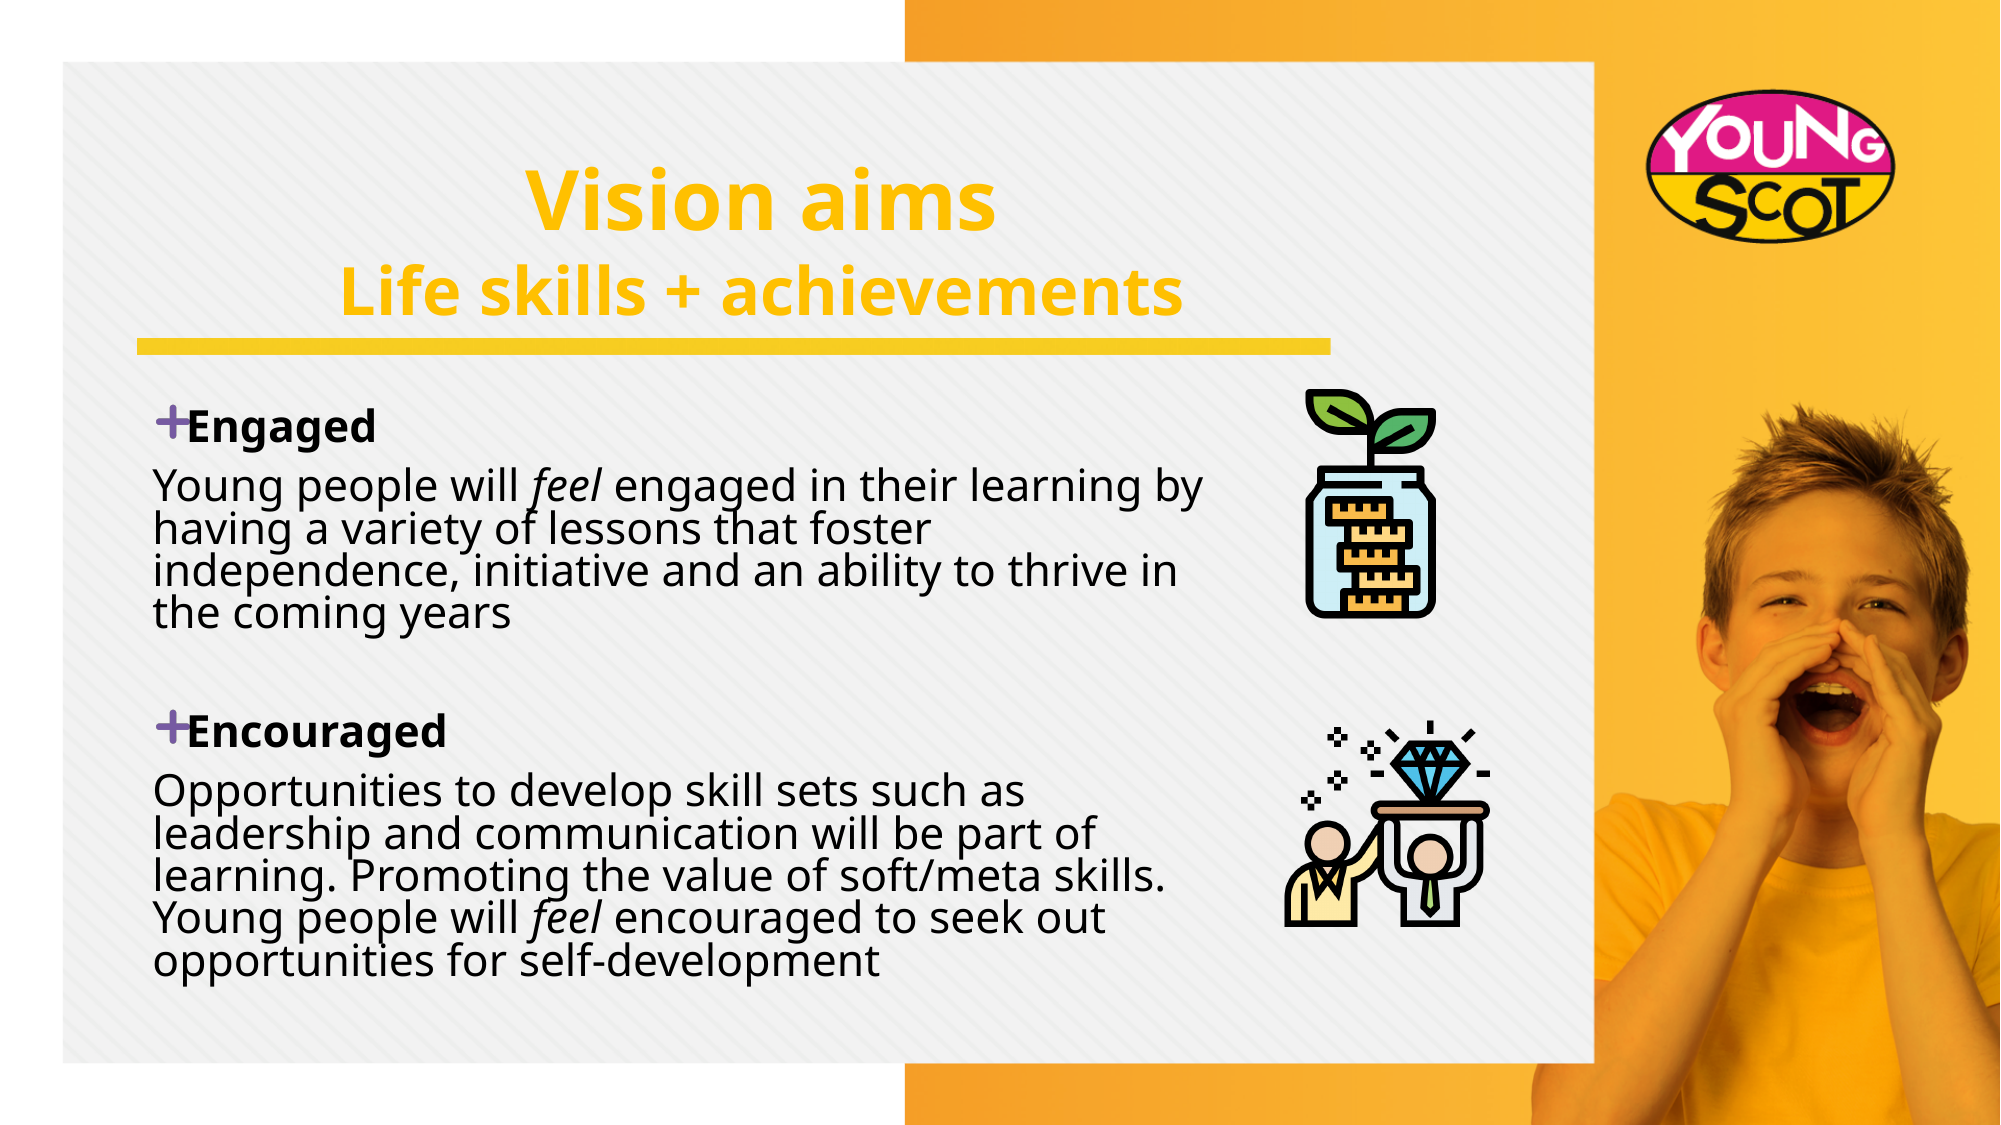

# Vision aims Life skills + achievements
Engaged
Young people will feel engaged in their learning by having a variety of lessons that foster independence, initiative and an ability to thrive in the coming years
Encouraged
Opportunities to develop skill sets such as leadership and communication will be part of learning. Promoting the value of soft/meta skills. Young people will feel encouraged to seek out opportunities for self-development